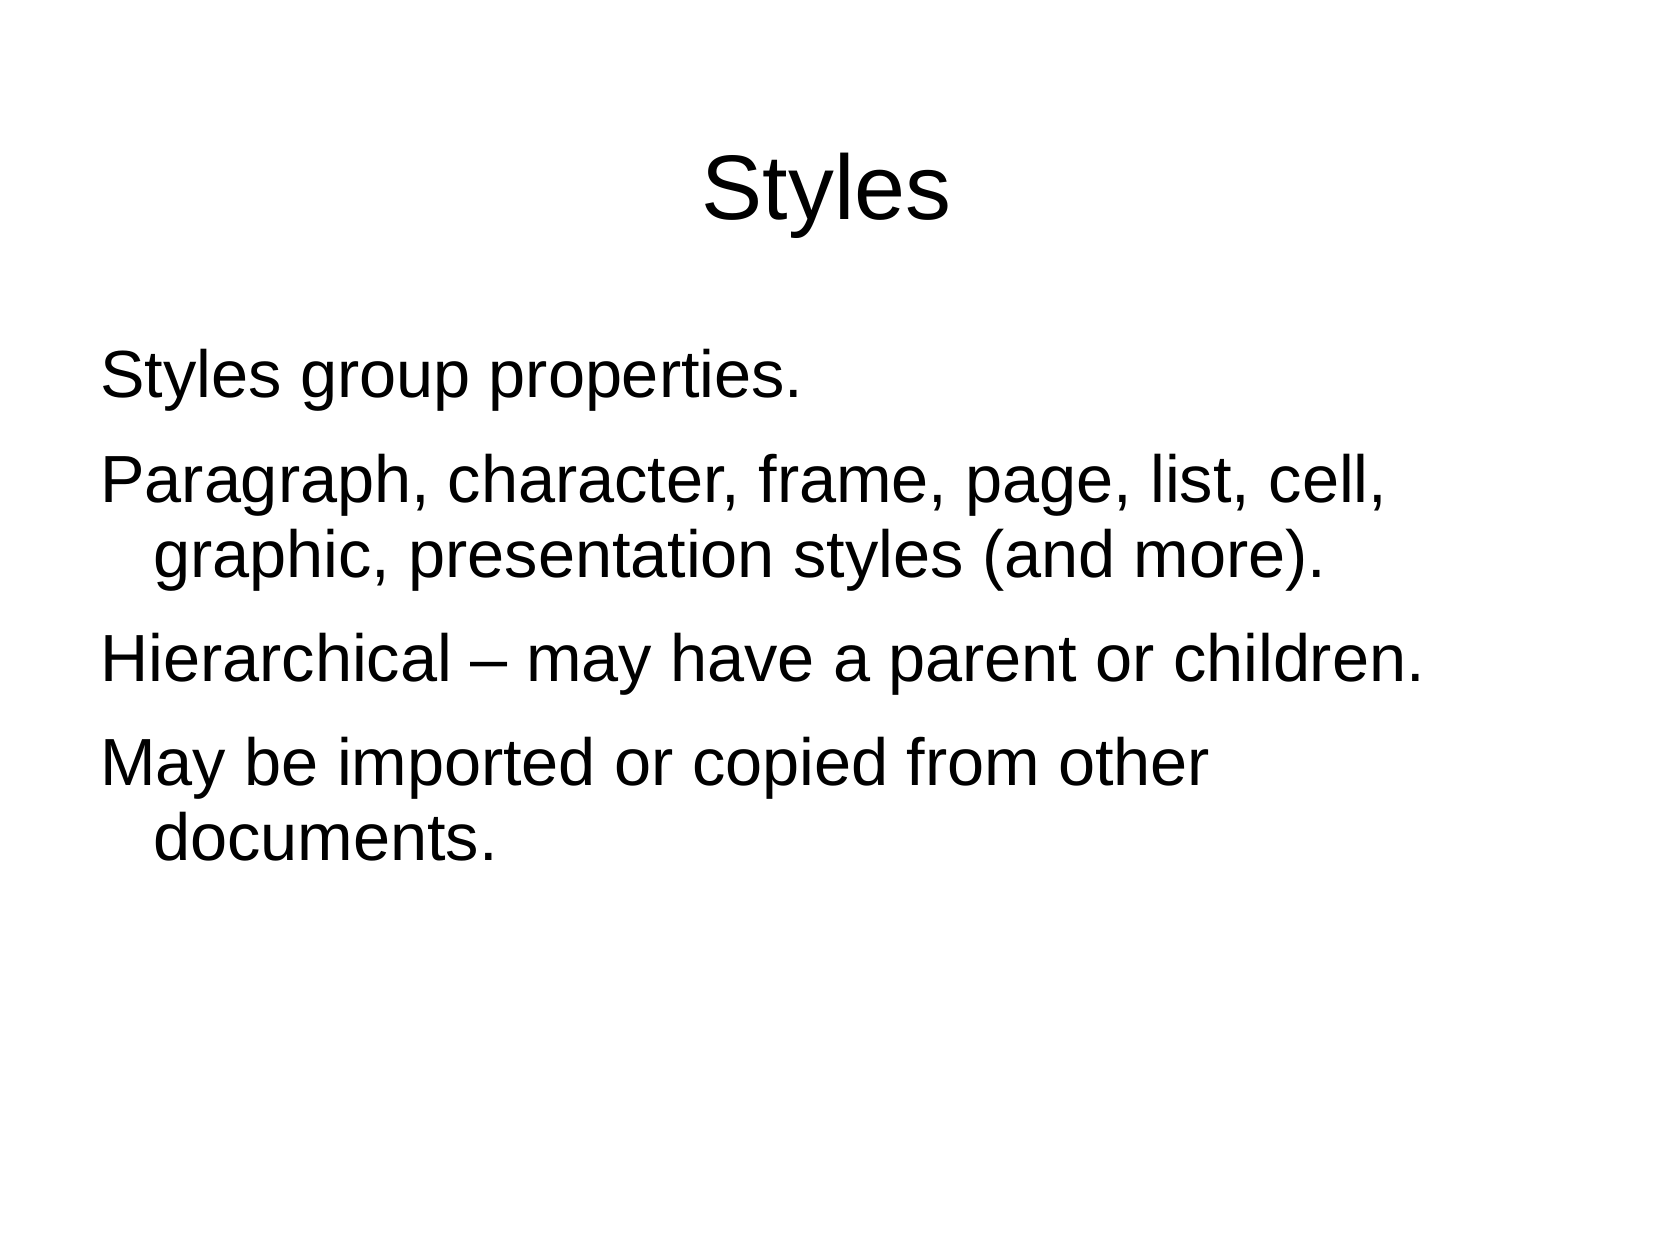

# Styles
Styles group properties.
Paragraph, character, frame, page, list, cell, graphic, presentation styles (and more).
Hierarchical – may have a parent or children.
May be imported or copied from other documents.